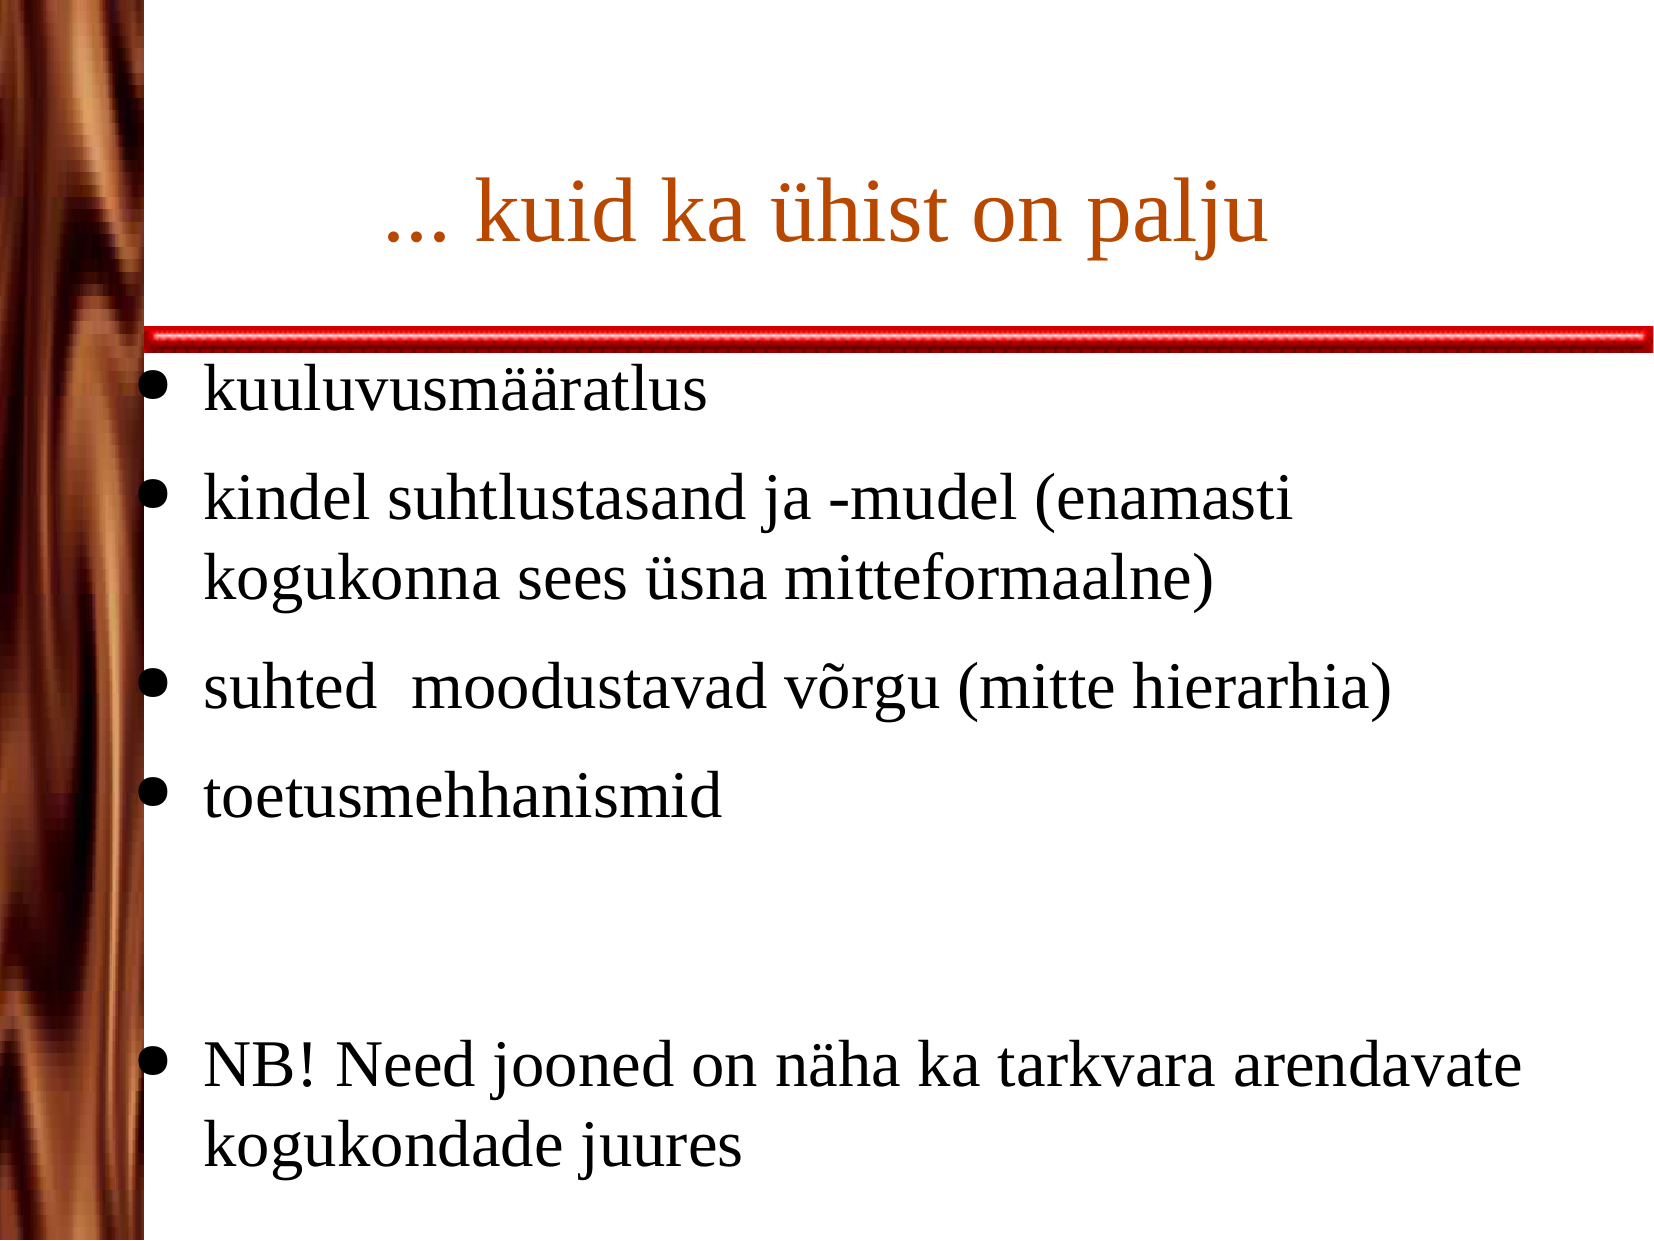

# ... kuid ka ühist on palju
kuuluvusmääratlus
kindel suhtlustasand ja -mudel (enamasti kogukonna sees üsna mitteformaalne)
suhted moodustavad võrgu (mitte hierarhia)
toetusmehhanismid
NB! Need jooned on näha ka tarkvara arendavate kogukondade juures